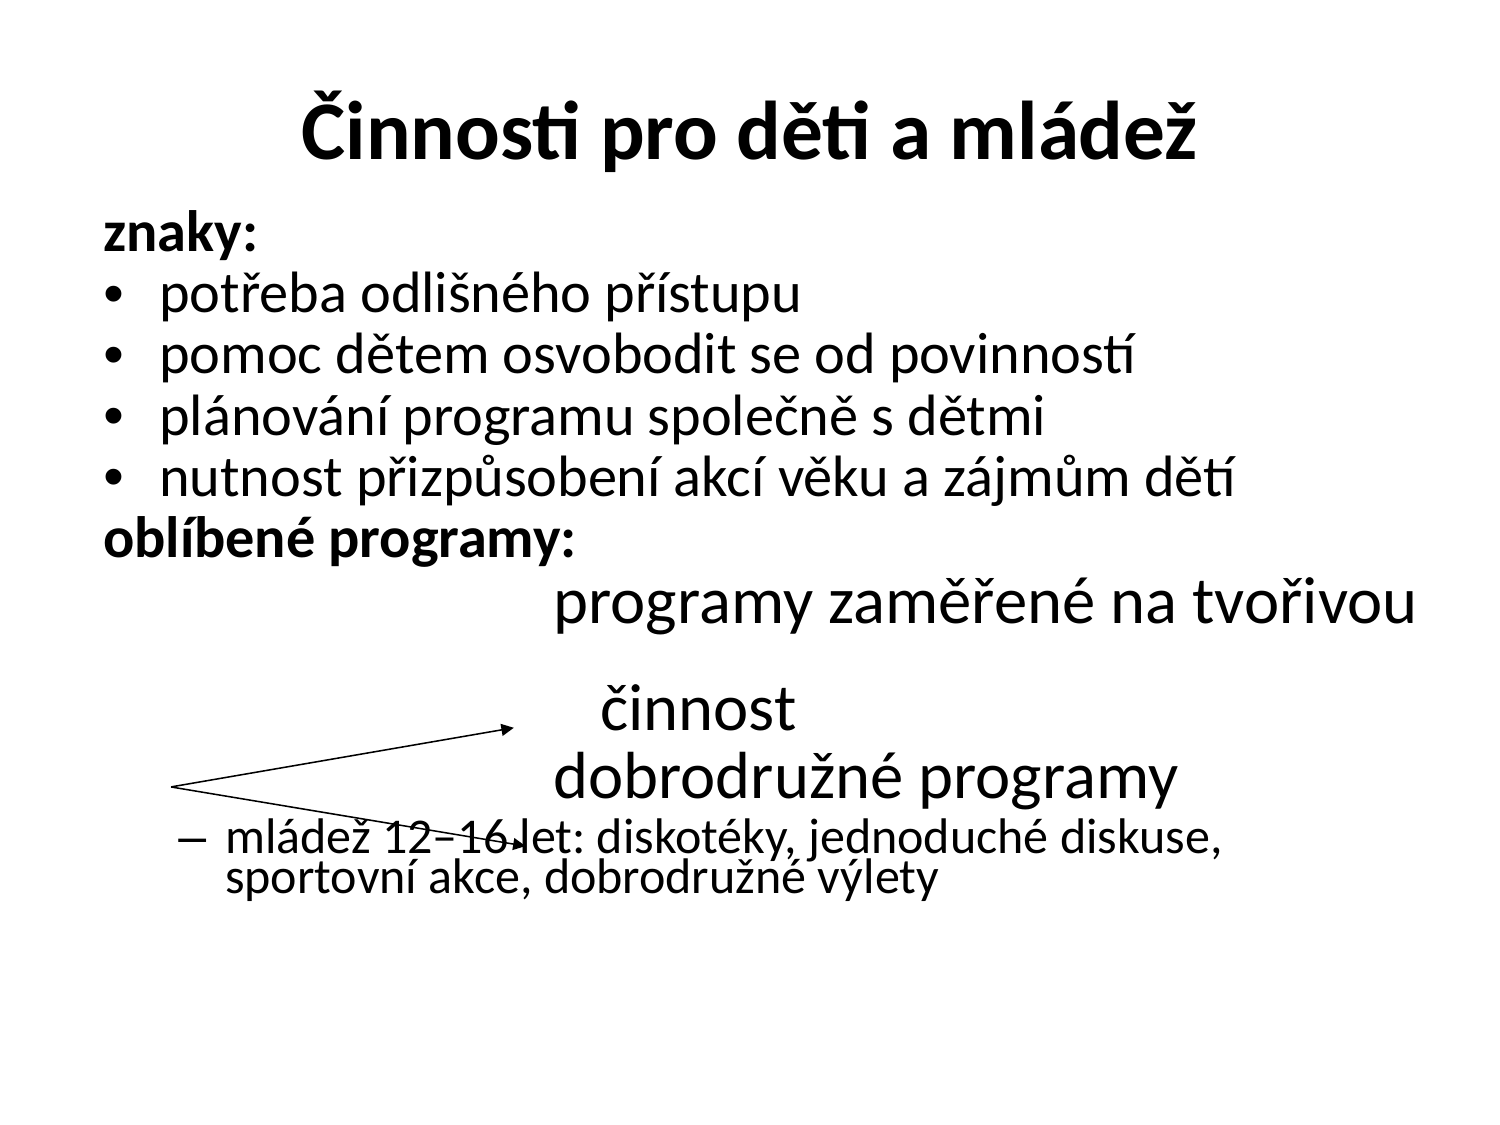

# Činnosti pro děti a mládež
znaky:
potřeba odlišného přístupu
pomoc dětem osvobodit se od povinností
plánování programu společně s dětmi
nutnost přizpůsobení akcí věku a zájmům dětí
oblíbené programy:
				programy zaměřené na tvořivou
 činnost
				dobrodružné programy
mládež 12–16 let: diskotéky, jednoduché diskuse, sportovní akce, dobrodružné výlety